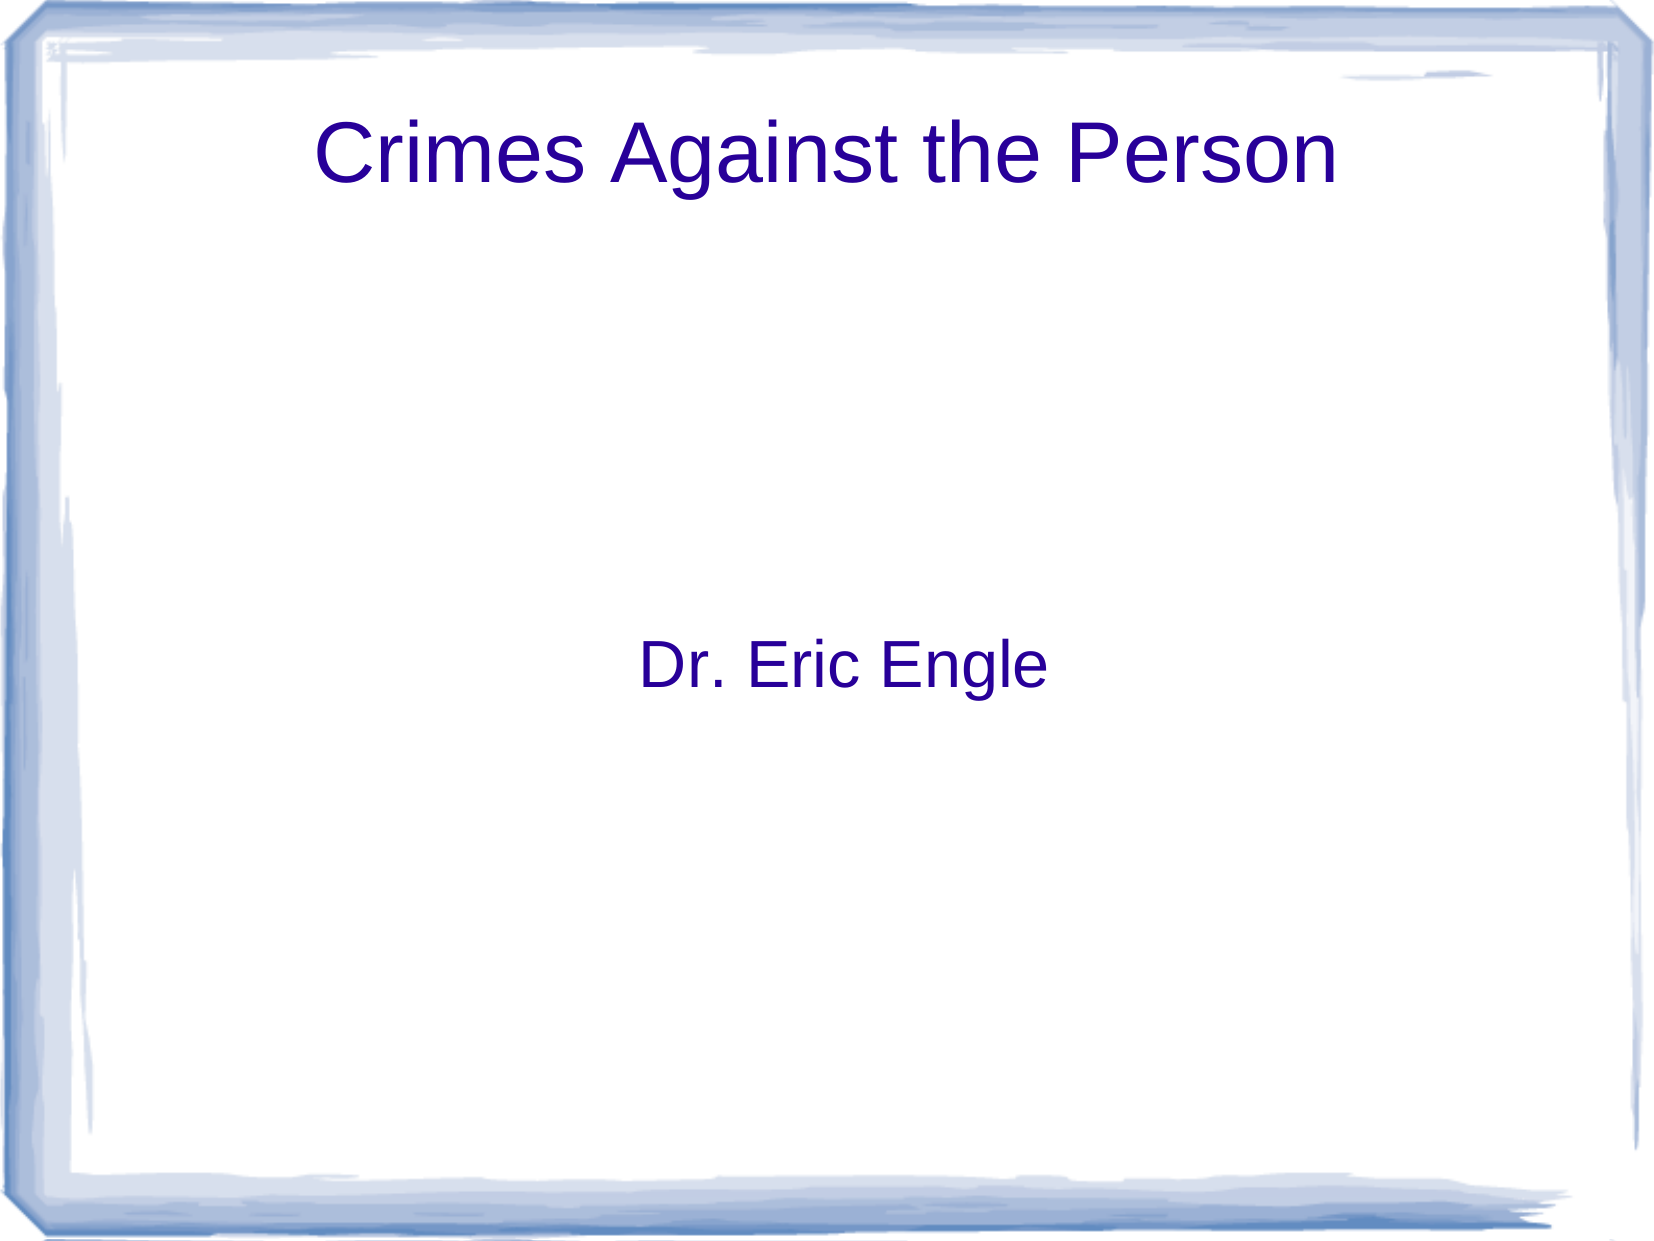

# Crimes Against the Person
Dr. Eric Engle